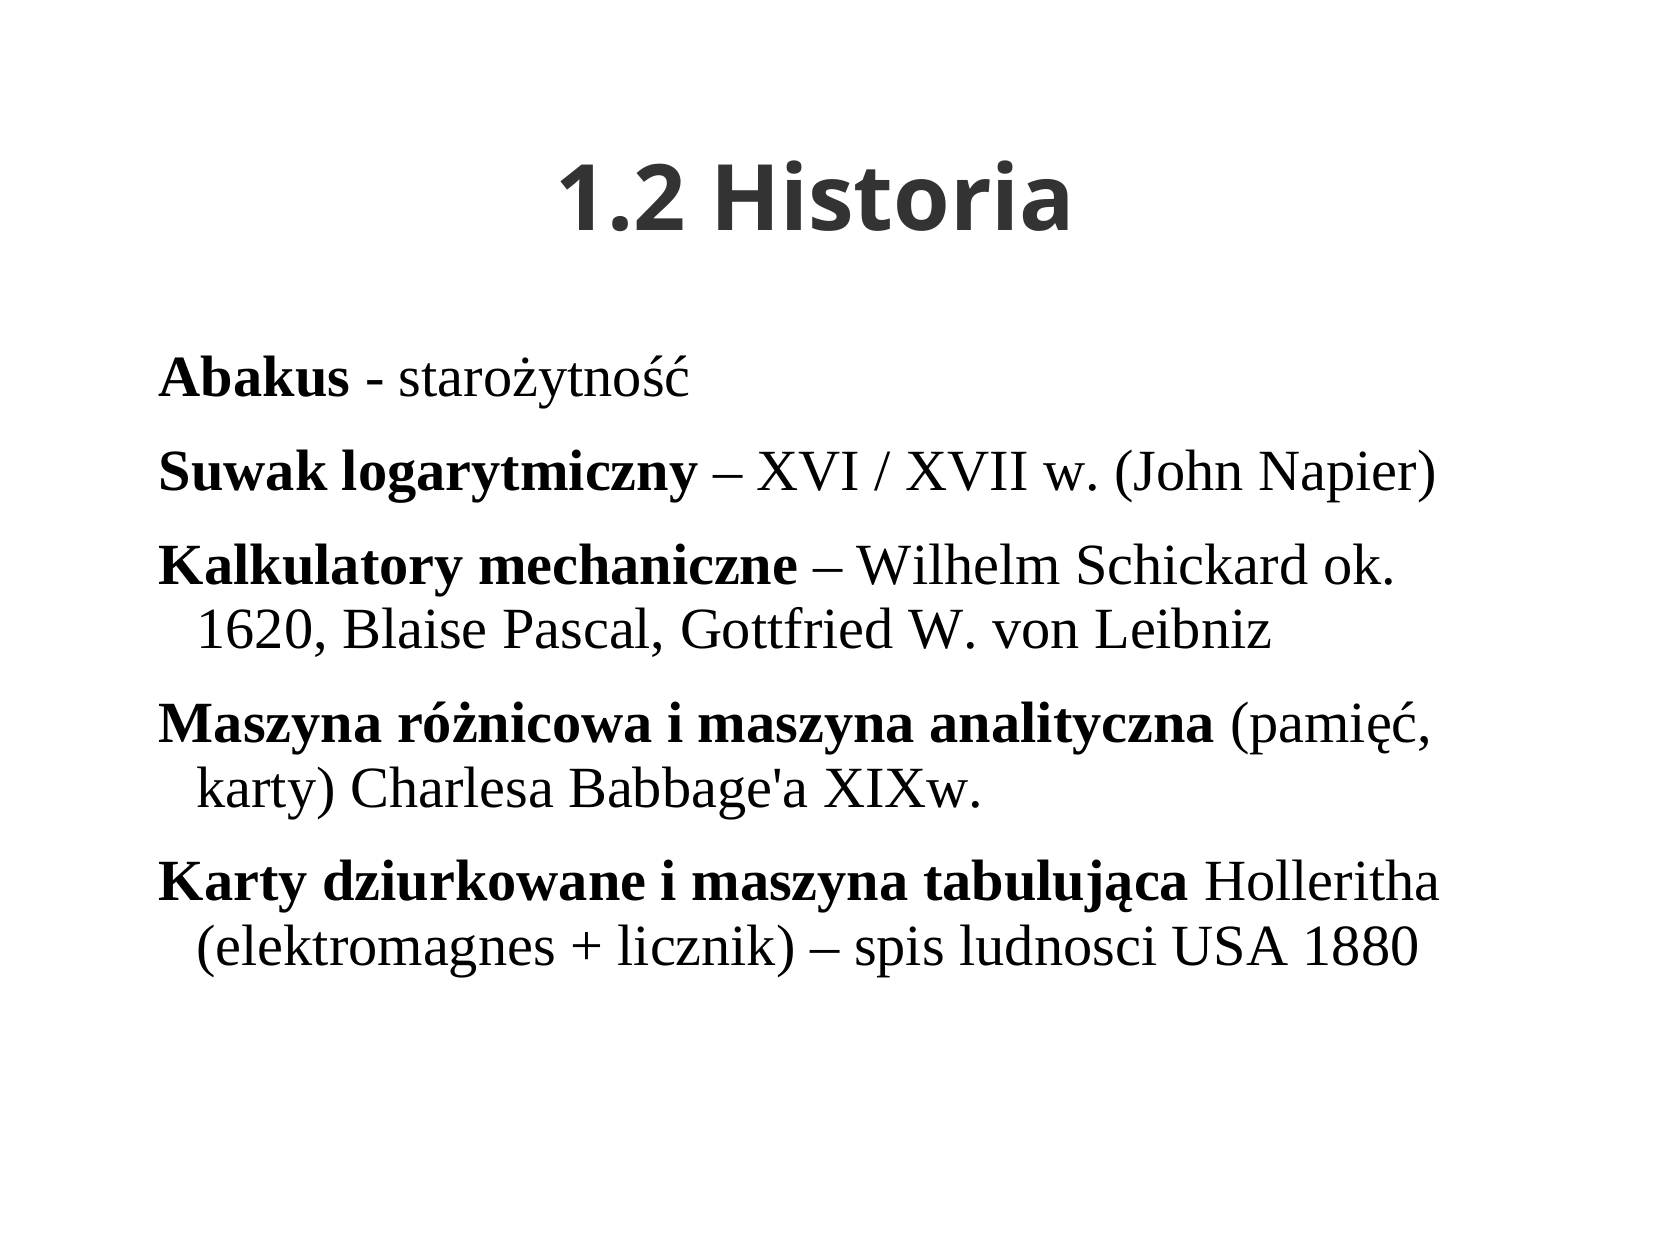

# 1.2 Historia
Abakus - starożytność
Suwak logarytmiczny – XVI / XVII w. (John Napier)
Kalkulatory mechaniczne – Wilhelm Schickard ok. 1620, Blaise Pascal, Gottfried W. von Leibniz
Maszyna różnicowa i maszyna analityczna (pamięć, karty) Charlesa Babbage'a XIXw.
Karty dziurkowane i maszyna tabulująca Holleritha (elektromagnes + licznik) – spis ludnosci USA 1880